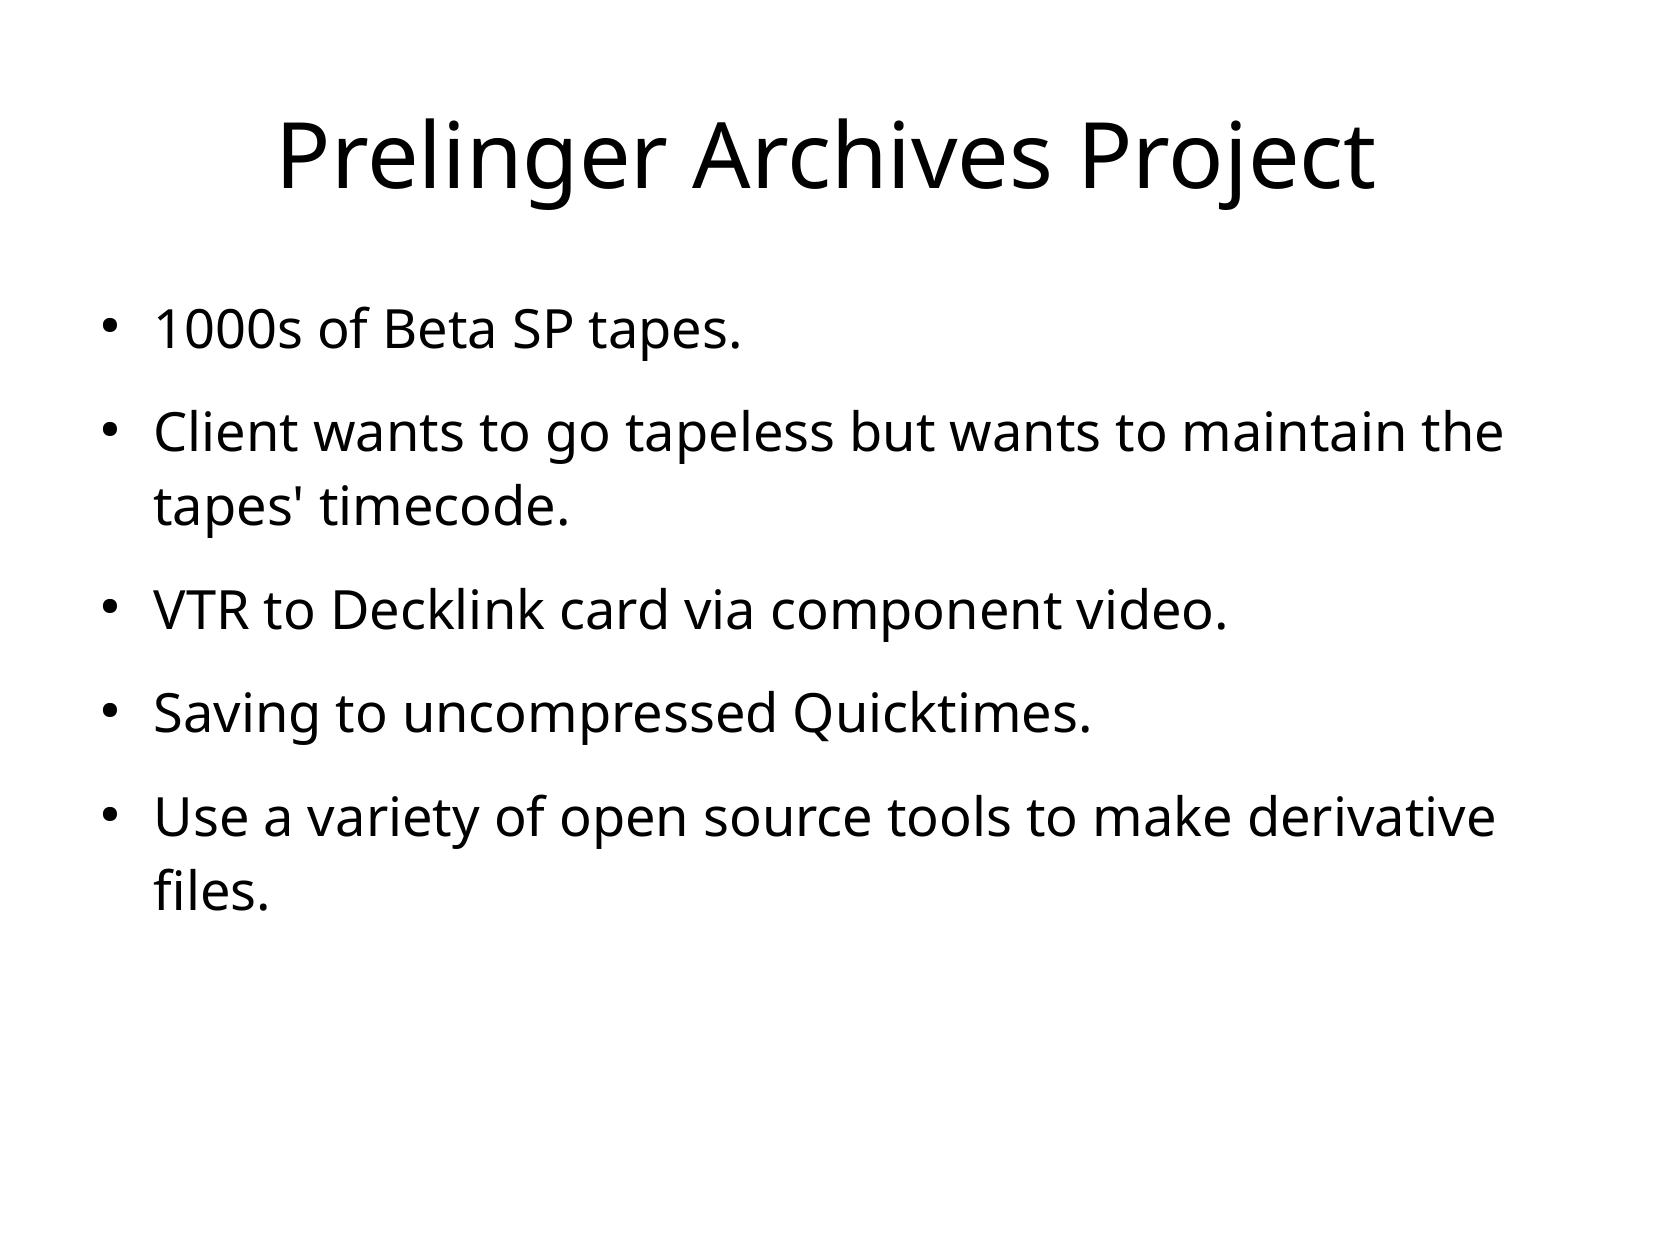

# Prelinger Archives Project
1000s of Beta SP tapes.
Client wants to go tapeless but wants to maintain the tapes' timecode.
VTR to Decklink card via component video.
Saving to uncompressed Quicktimes.
Use a variety of open source tools to make derivative files.